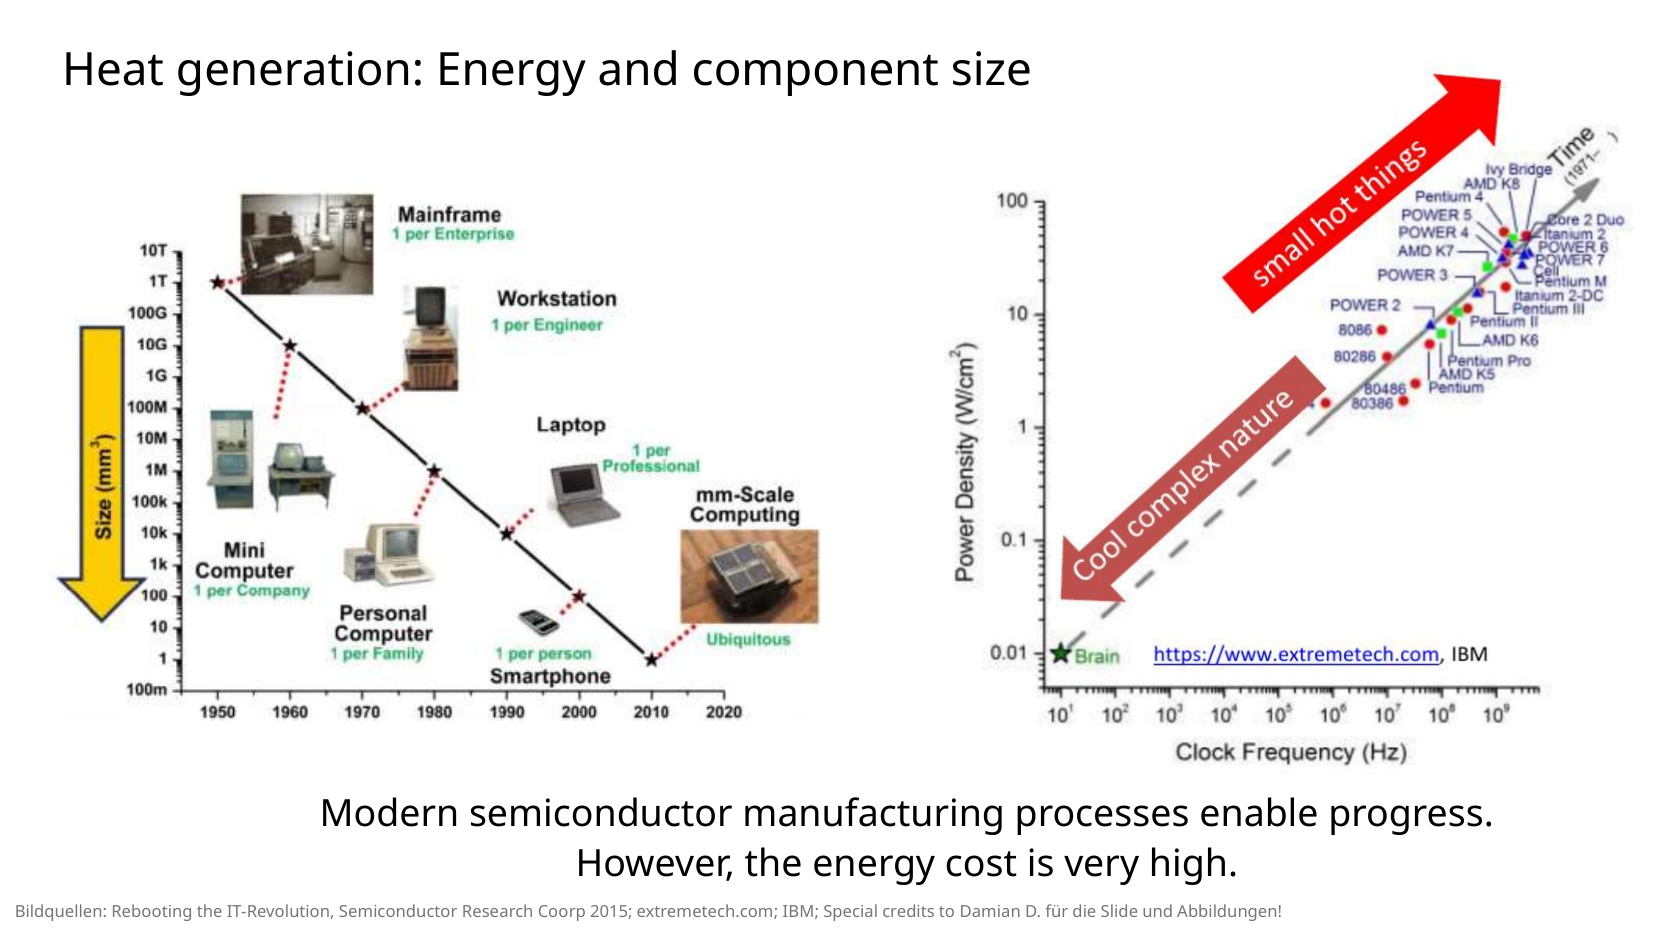

Heat generation: Energy and component size
Modern semiconductor manufacturing processes enable progress.
However, the energy cost is very high.
Bildquellen: Rebooting the IT-Revolution, Semiconductor Research Coorp 2015; extremetech.com; IBM; Special credits to Damian D. für die Slide und Abbildungen!